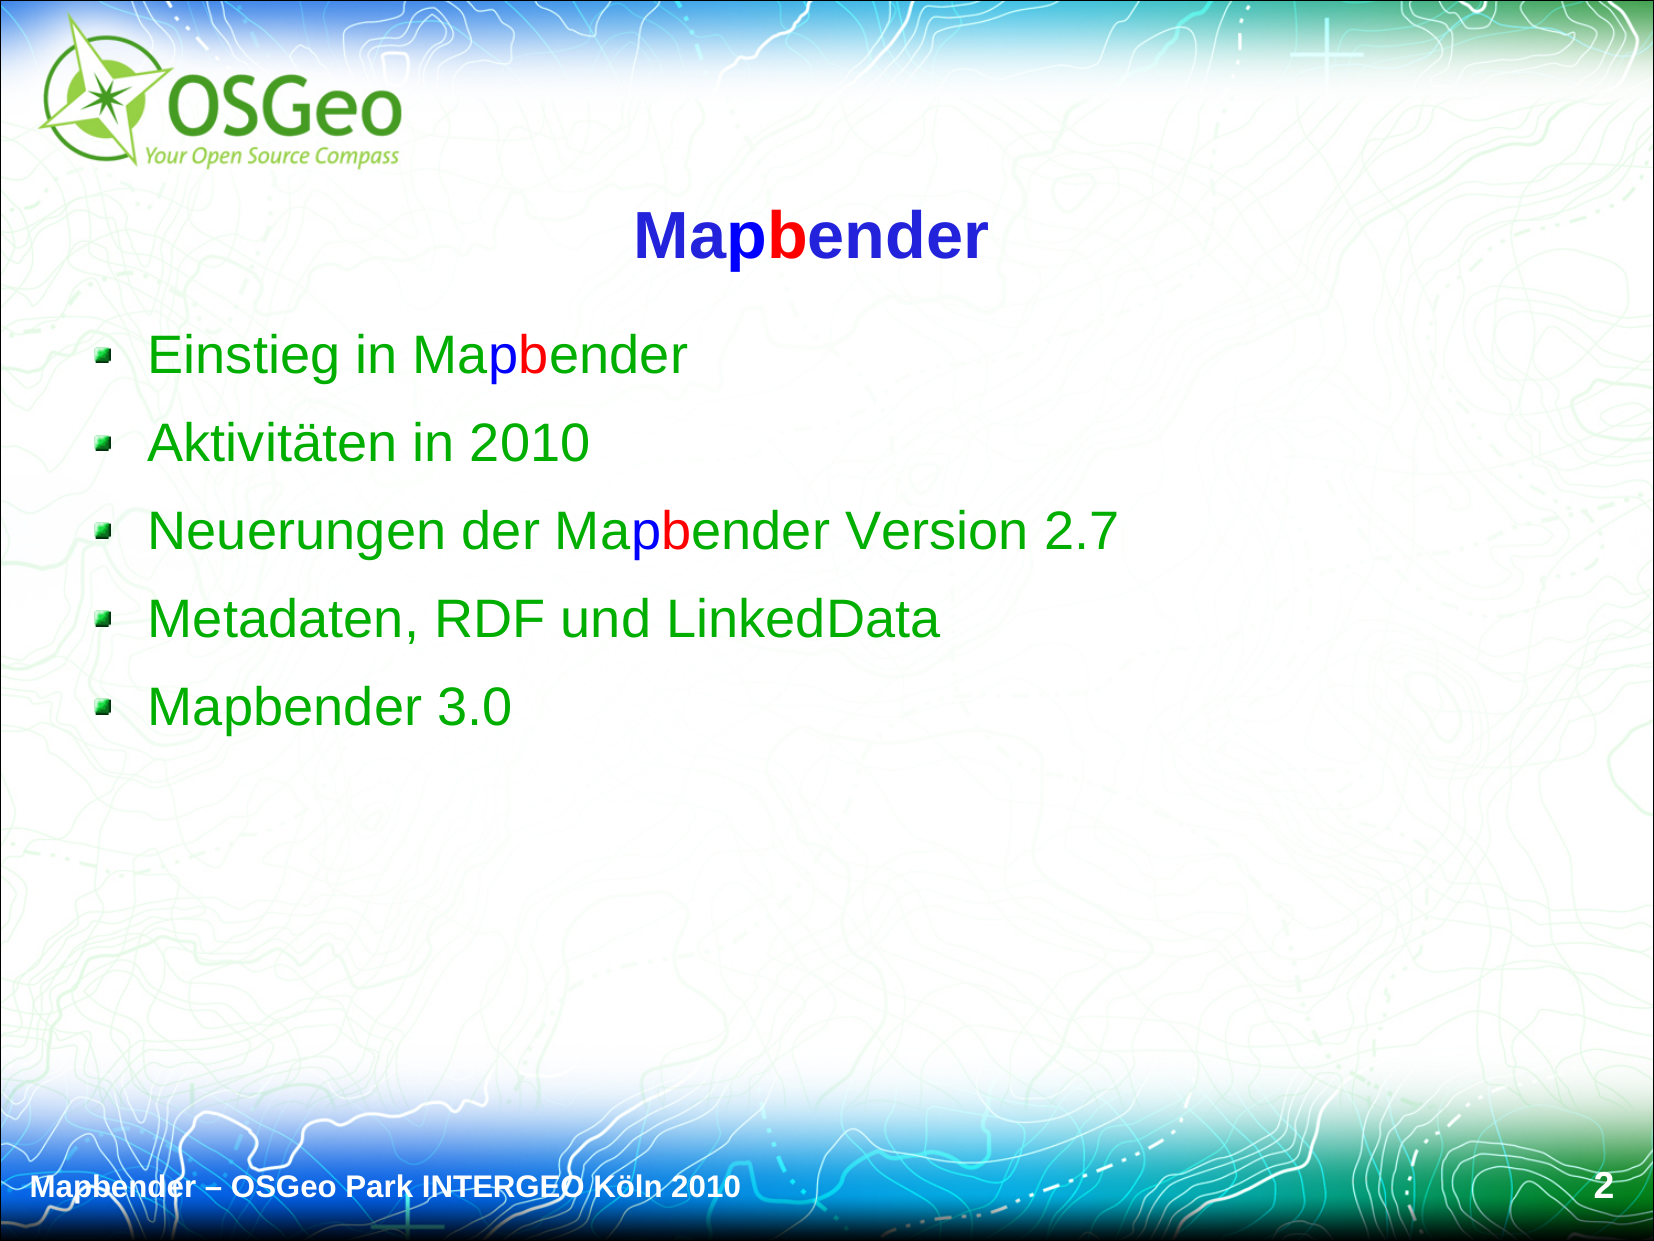

# Mapbender
Einstieg in Mapbender
Aktivitäten in 2010
Neuerungen der Mapbender Version 2.7
Metadaten, RDF und LinkedData
Mapbender 3.0